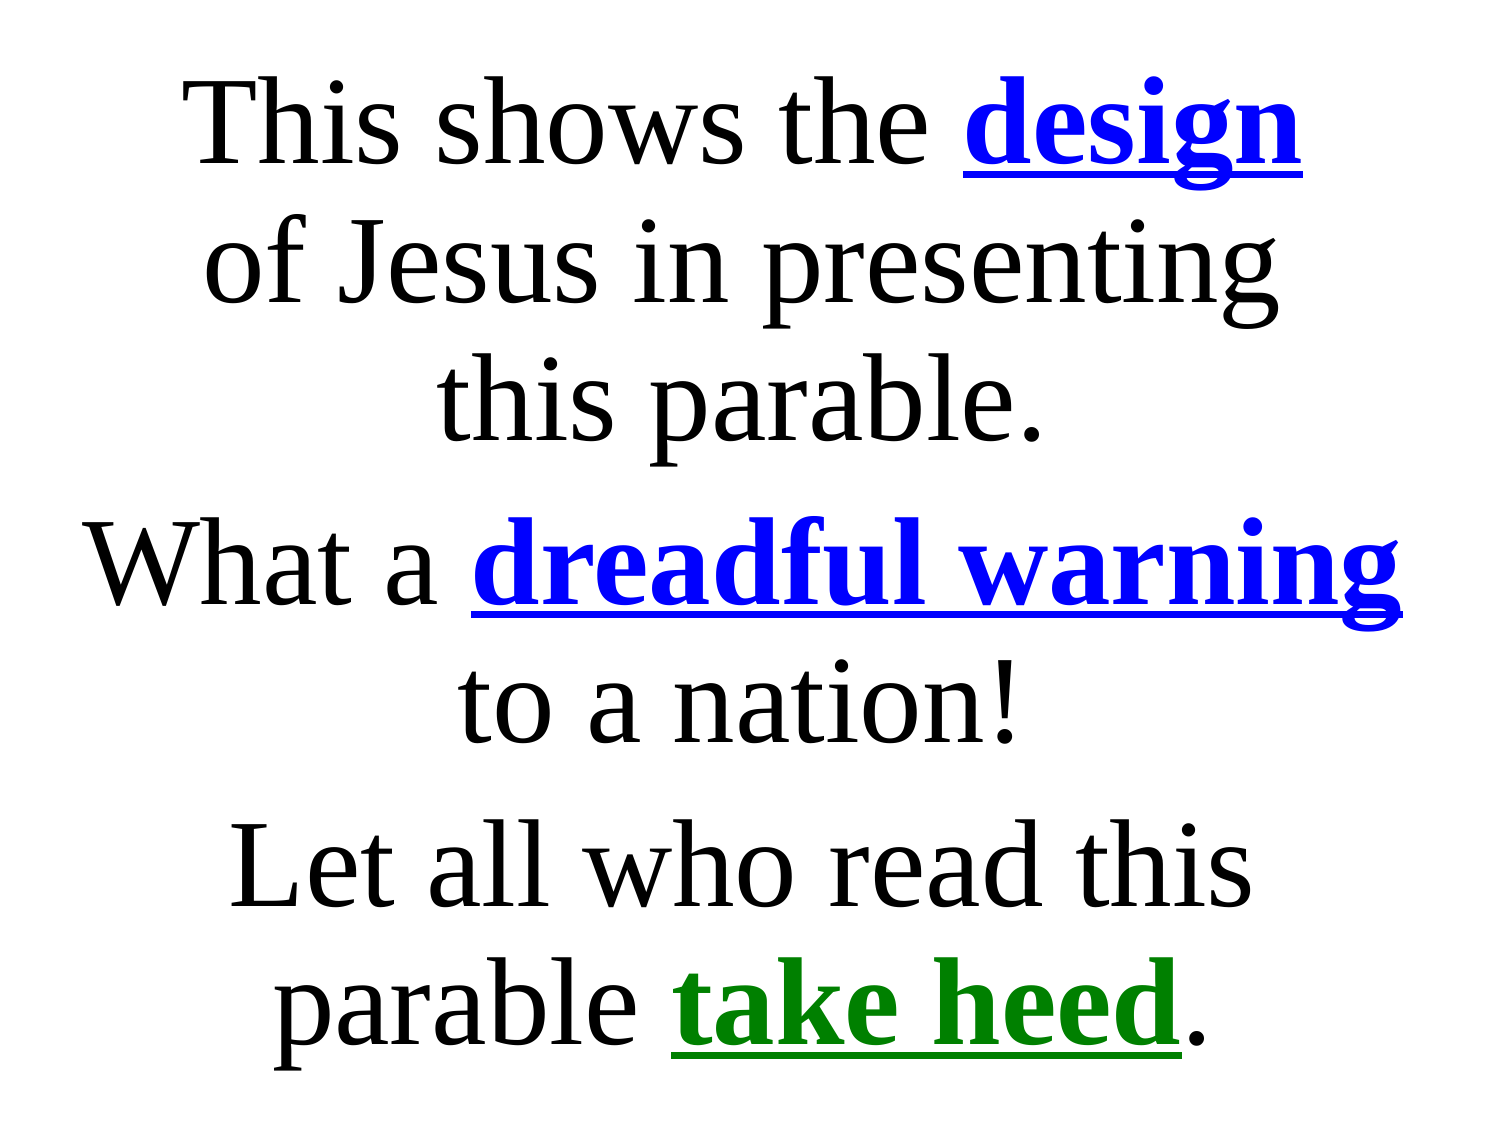

This shows the design
 of Jesus in presenting
this parable.
What a dreadful warning to a nation!
Let all who read this parable take heed.